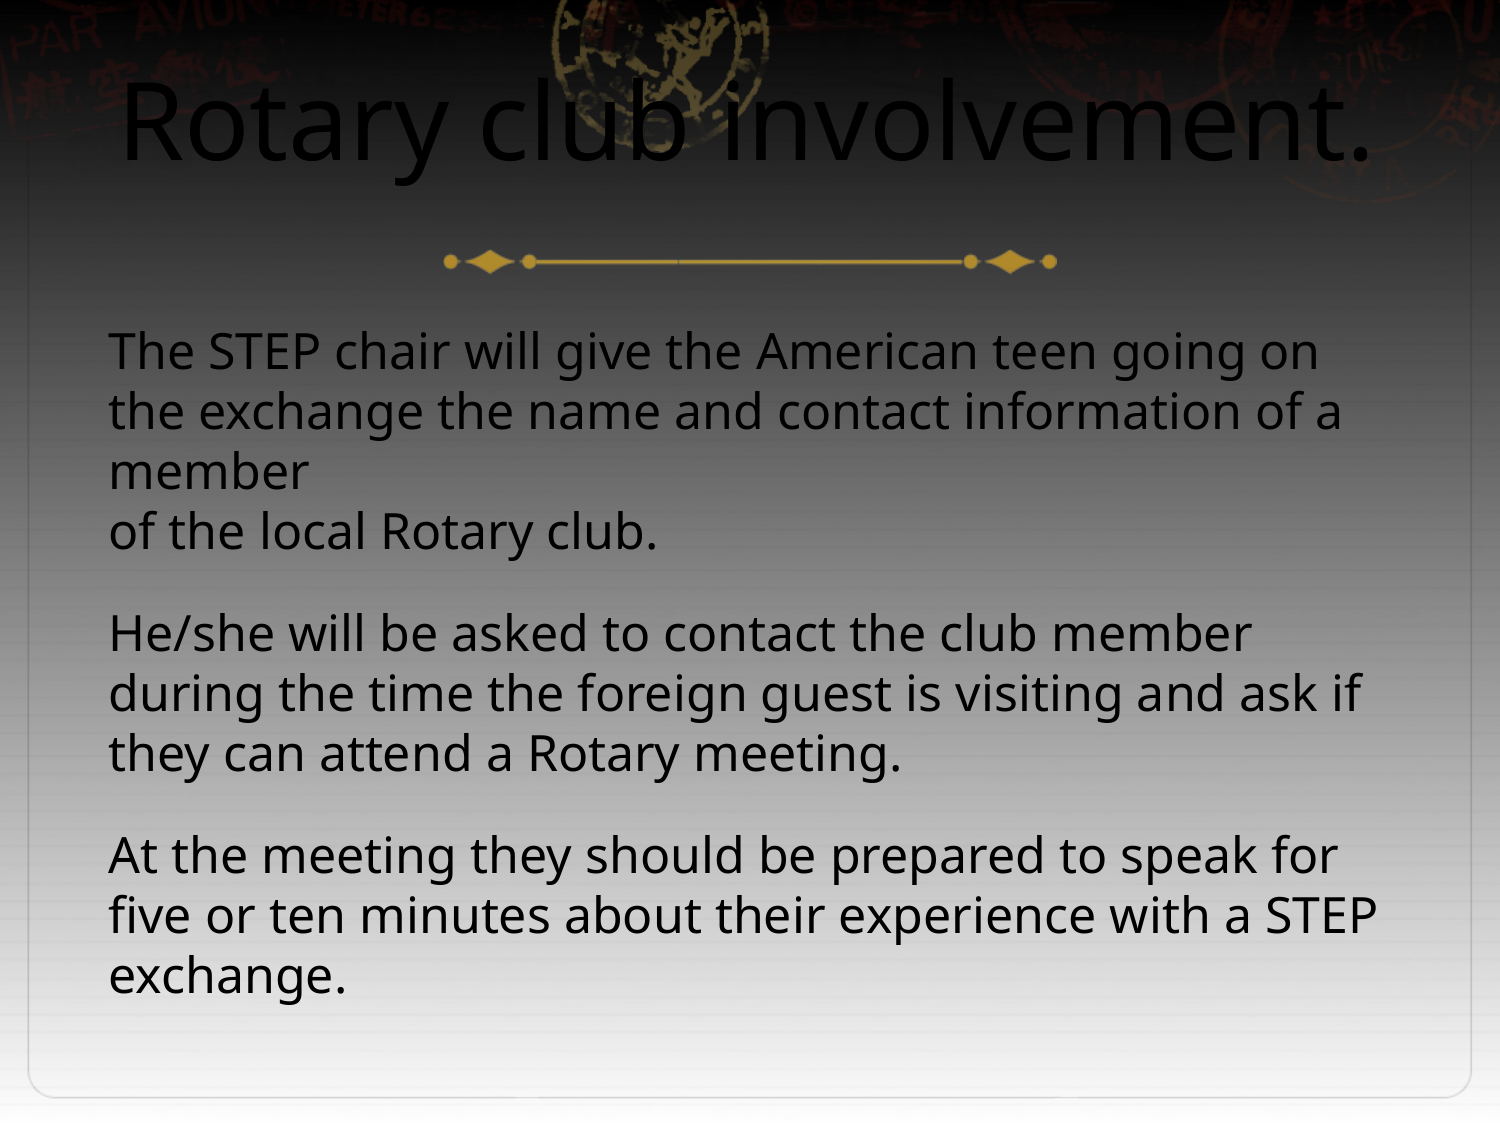

# Rotary club involvement.
The STEP chair will give the American teen going on the exchange the name and contact information of a member
of the local Rotary club.
He/she will be asked to contact the club member during the time the foreign guest is visiting and ask if they can attend a Rotary meeting.
At the meeting they should be prepared to speak for five or ten minutes about their experience with a STEP exchange.